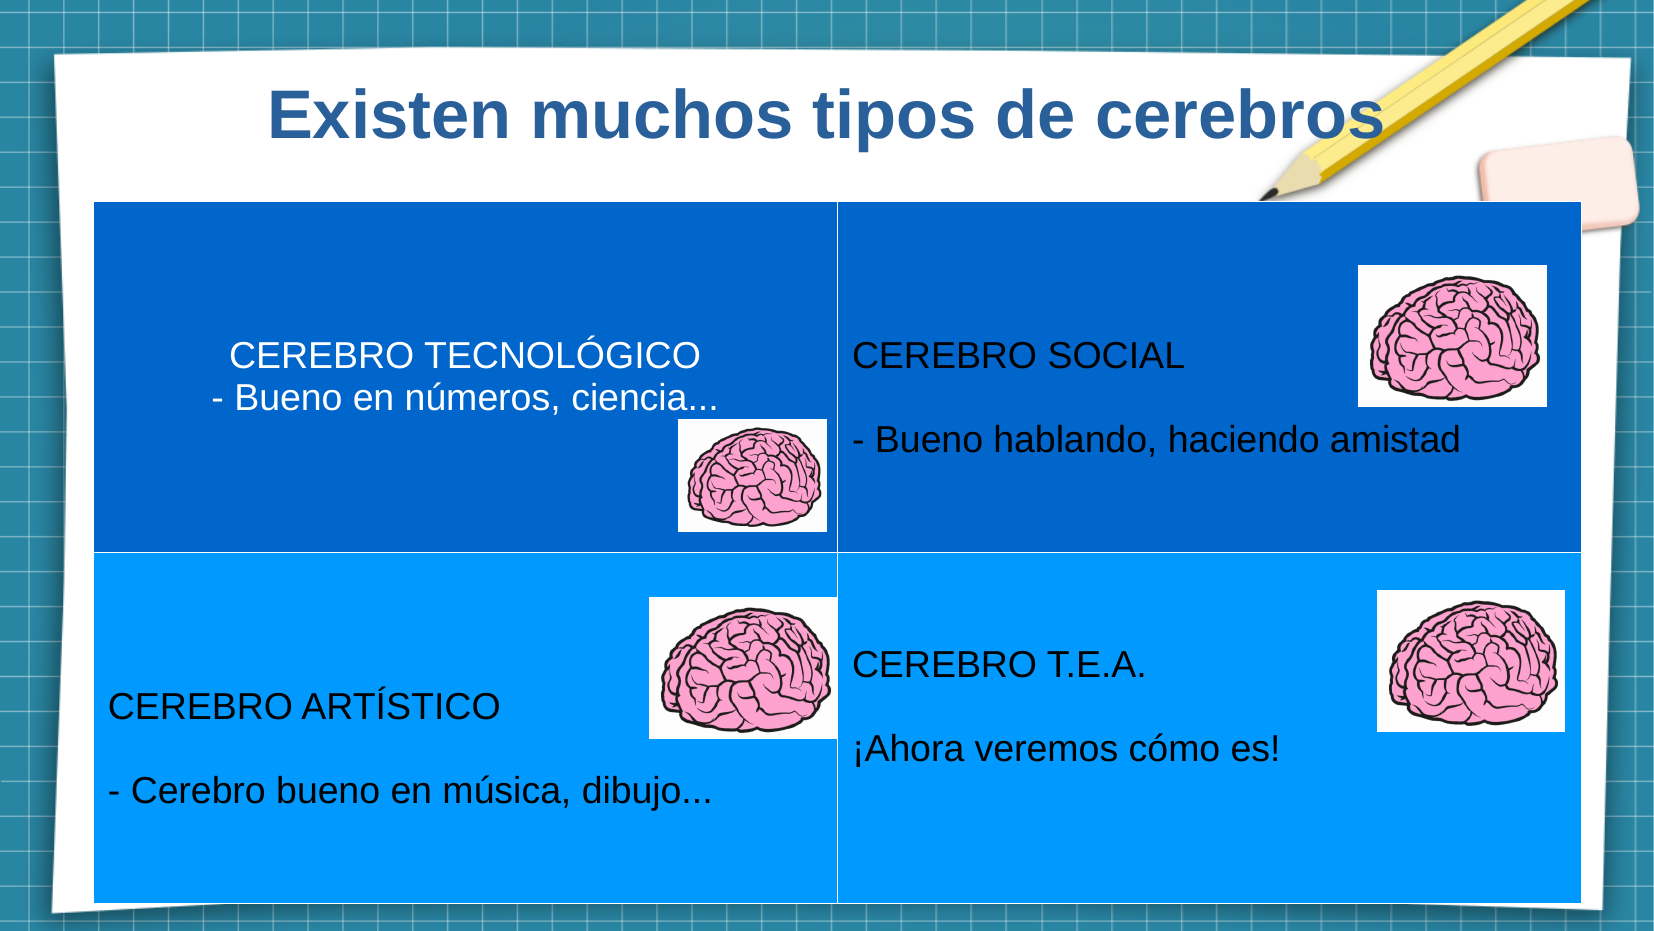

# Existen muchos tipos de cerebros
| CEREBRO TECNOLÓGICO - Bueno en números, ciencia... | CEREBRO SOCIAL - Bueno hablando, haciendo amistad |
| --- | --- |
| CEREBRO ARTÍSTICO - Cerebro bueno en música, dibujo... | CEREBRO T.E.A. ¡Ahora veremos cómo es! |